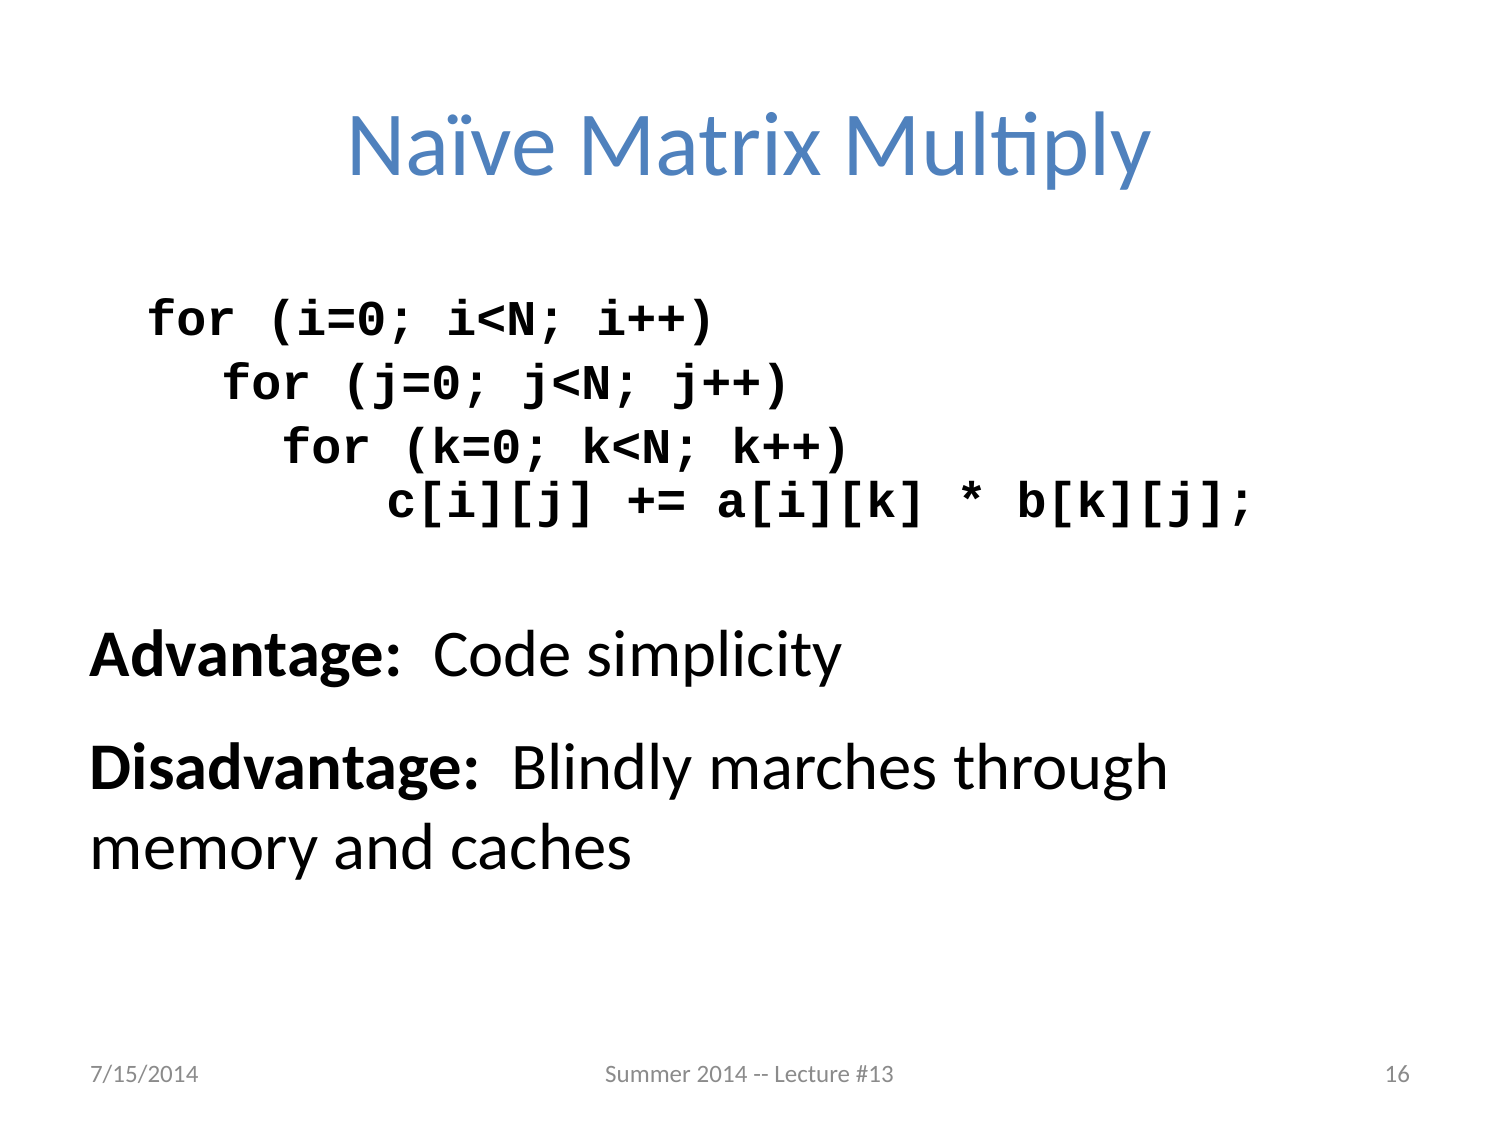

# Naïve Matrix Multiply
Advantage: Code simplicity
Disadvantage: Blindly marches through memory and caches
	for (i=0; i<N; i++)
 	for (j=0; j<N; j++)
		 for (k=0; k<N; k++)
		 c[i][j] += a[i][k] * b[k][j];
7/15/2014
Summer 2014 -- Lecture #13